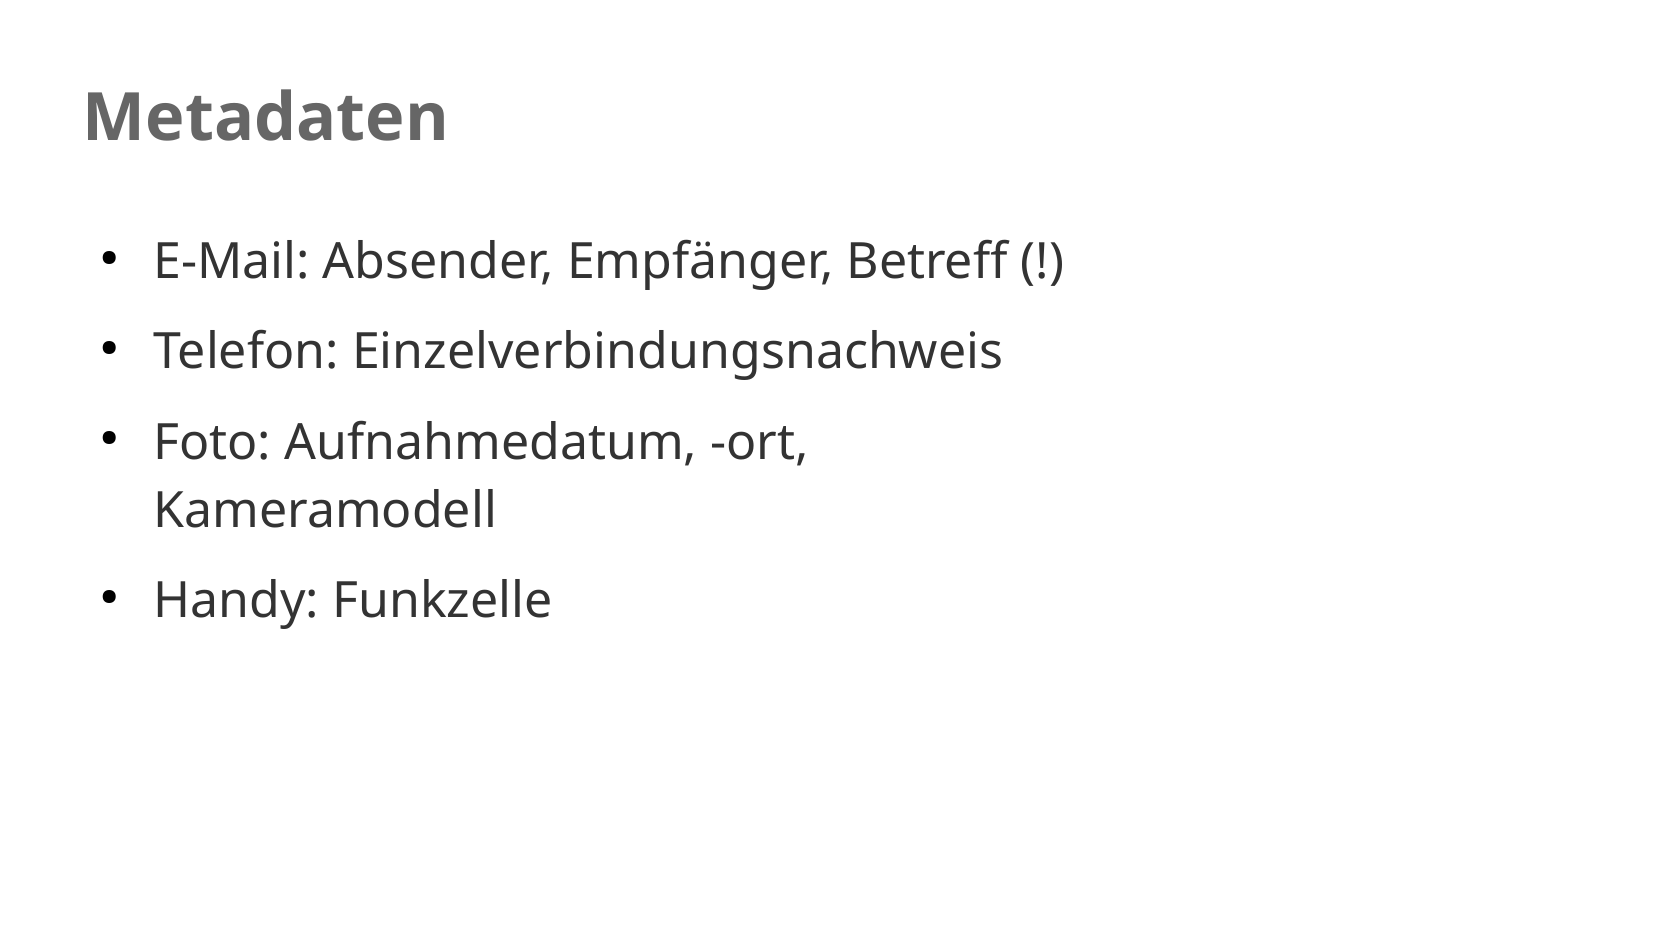

# Metadaten
E-Mail: Absender, Empfänger, Betreff (!)
Telefon: Einzelverbindungsnachweis
Foto: Aufnahmedatum, -ort, Kameramodell
Handy: Funkzelle